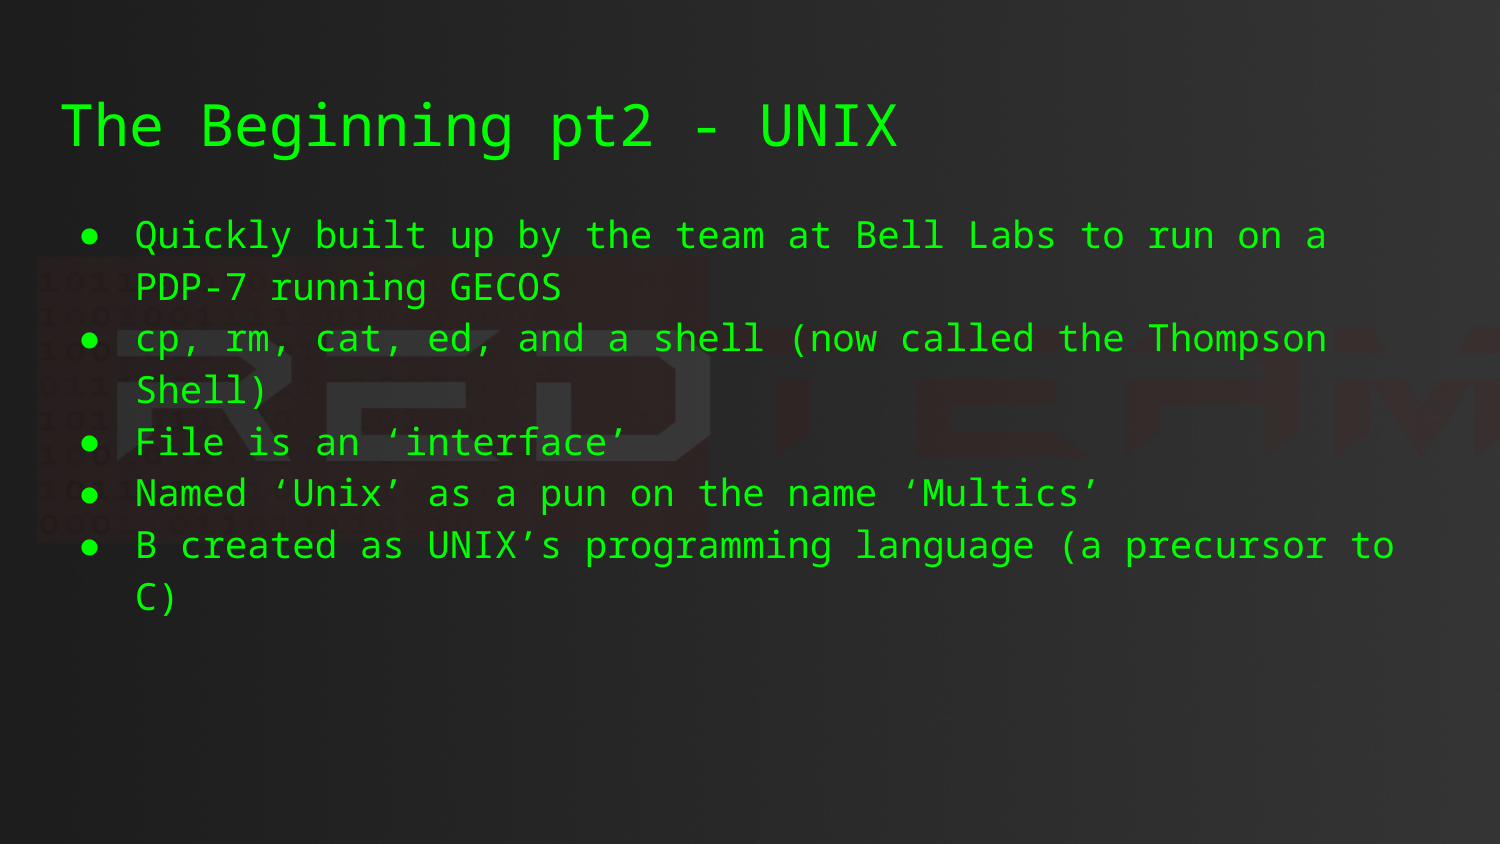

The Beginning pt2 - UNIX
# Quickly built up by the team at Bell Labs to run on a PDP-7 running GECOS
cp, rm, cat, ed, and a shell (now called the Thompson Shell)
File is an ‘interface’
Named ‘Unix’ as a pun on the name ‘Multics’
B created as UNIX’s programming language (a precursor to C)